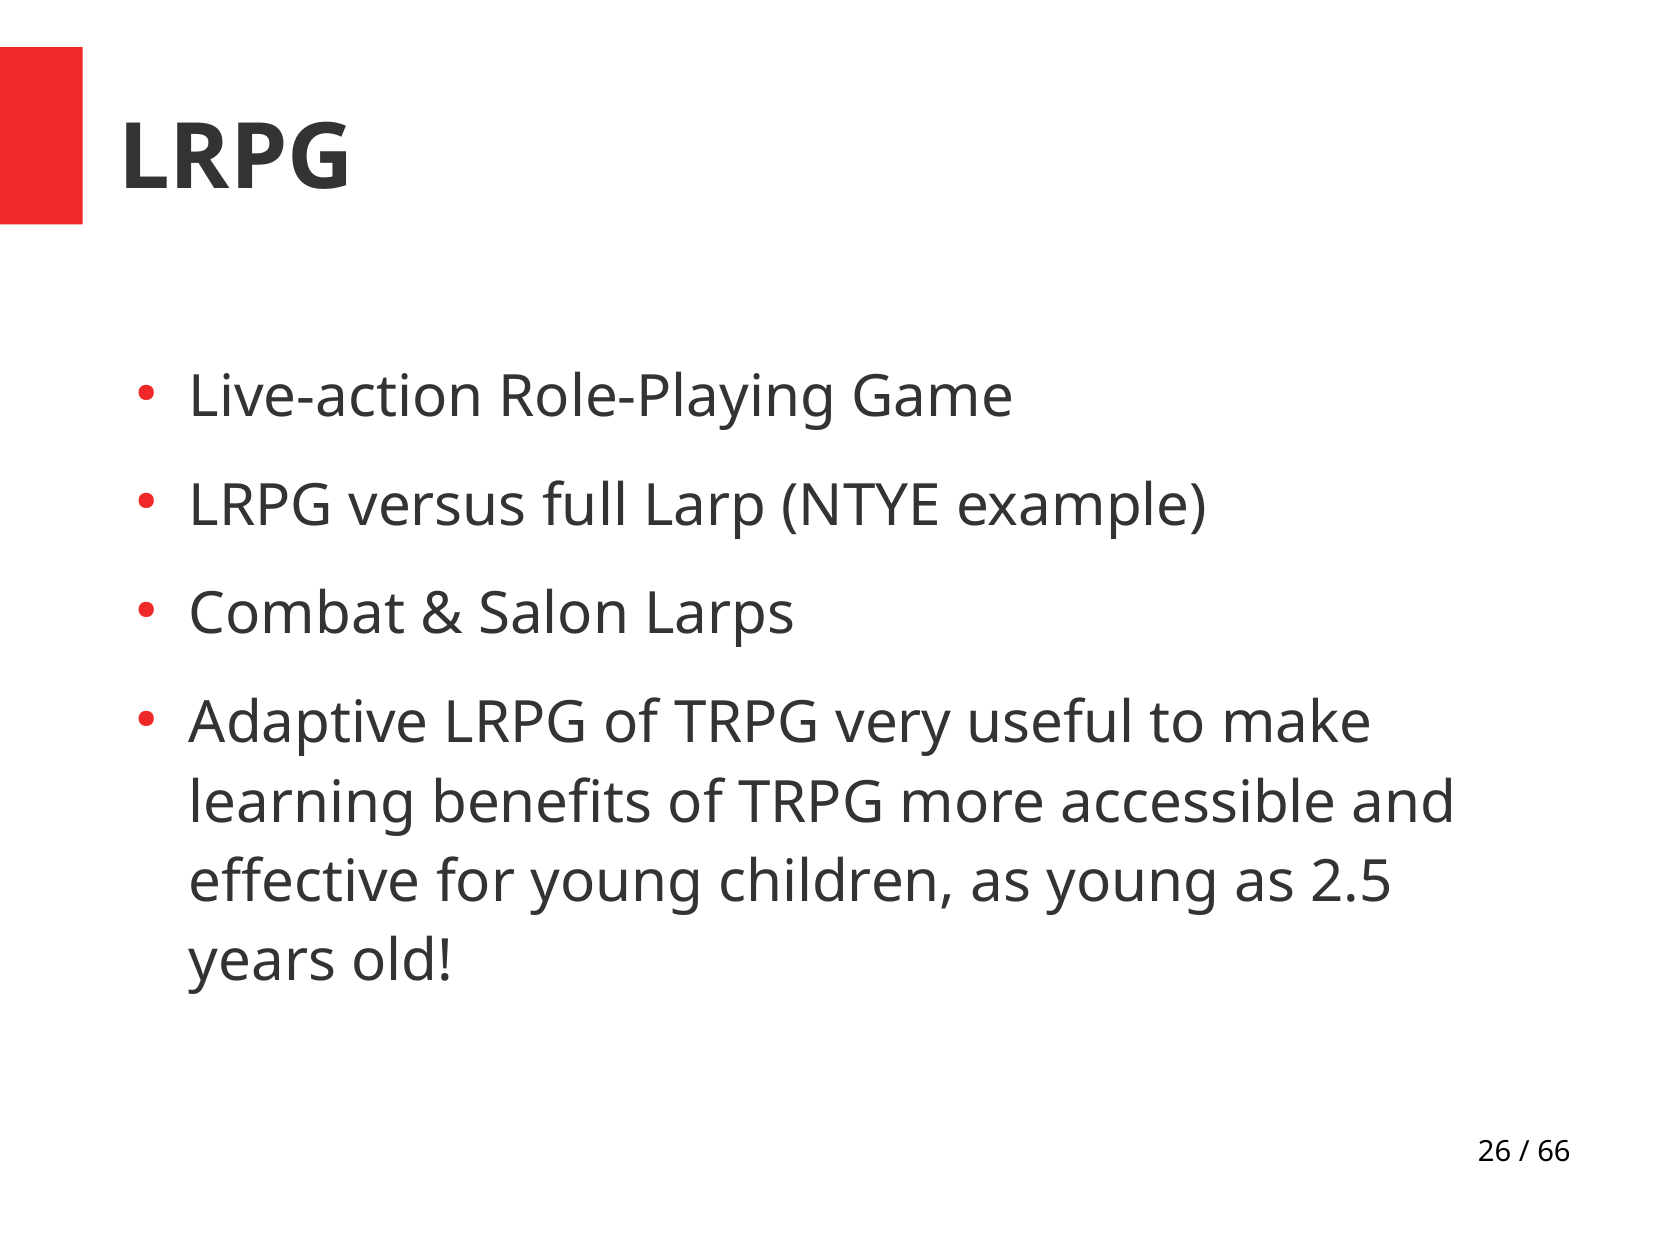

# LRPG
Live-action Role-Playing Game
LRPG versus full Larp (NTYE example)
Combat & Salon Larps
Adaptive LRPG of TRPG very useful to make learning benefits of TRPG more accessible and effective for young children, as young as 2.5 years old!
26